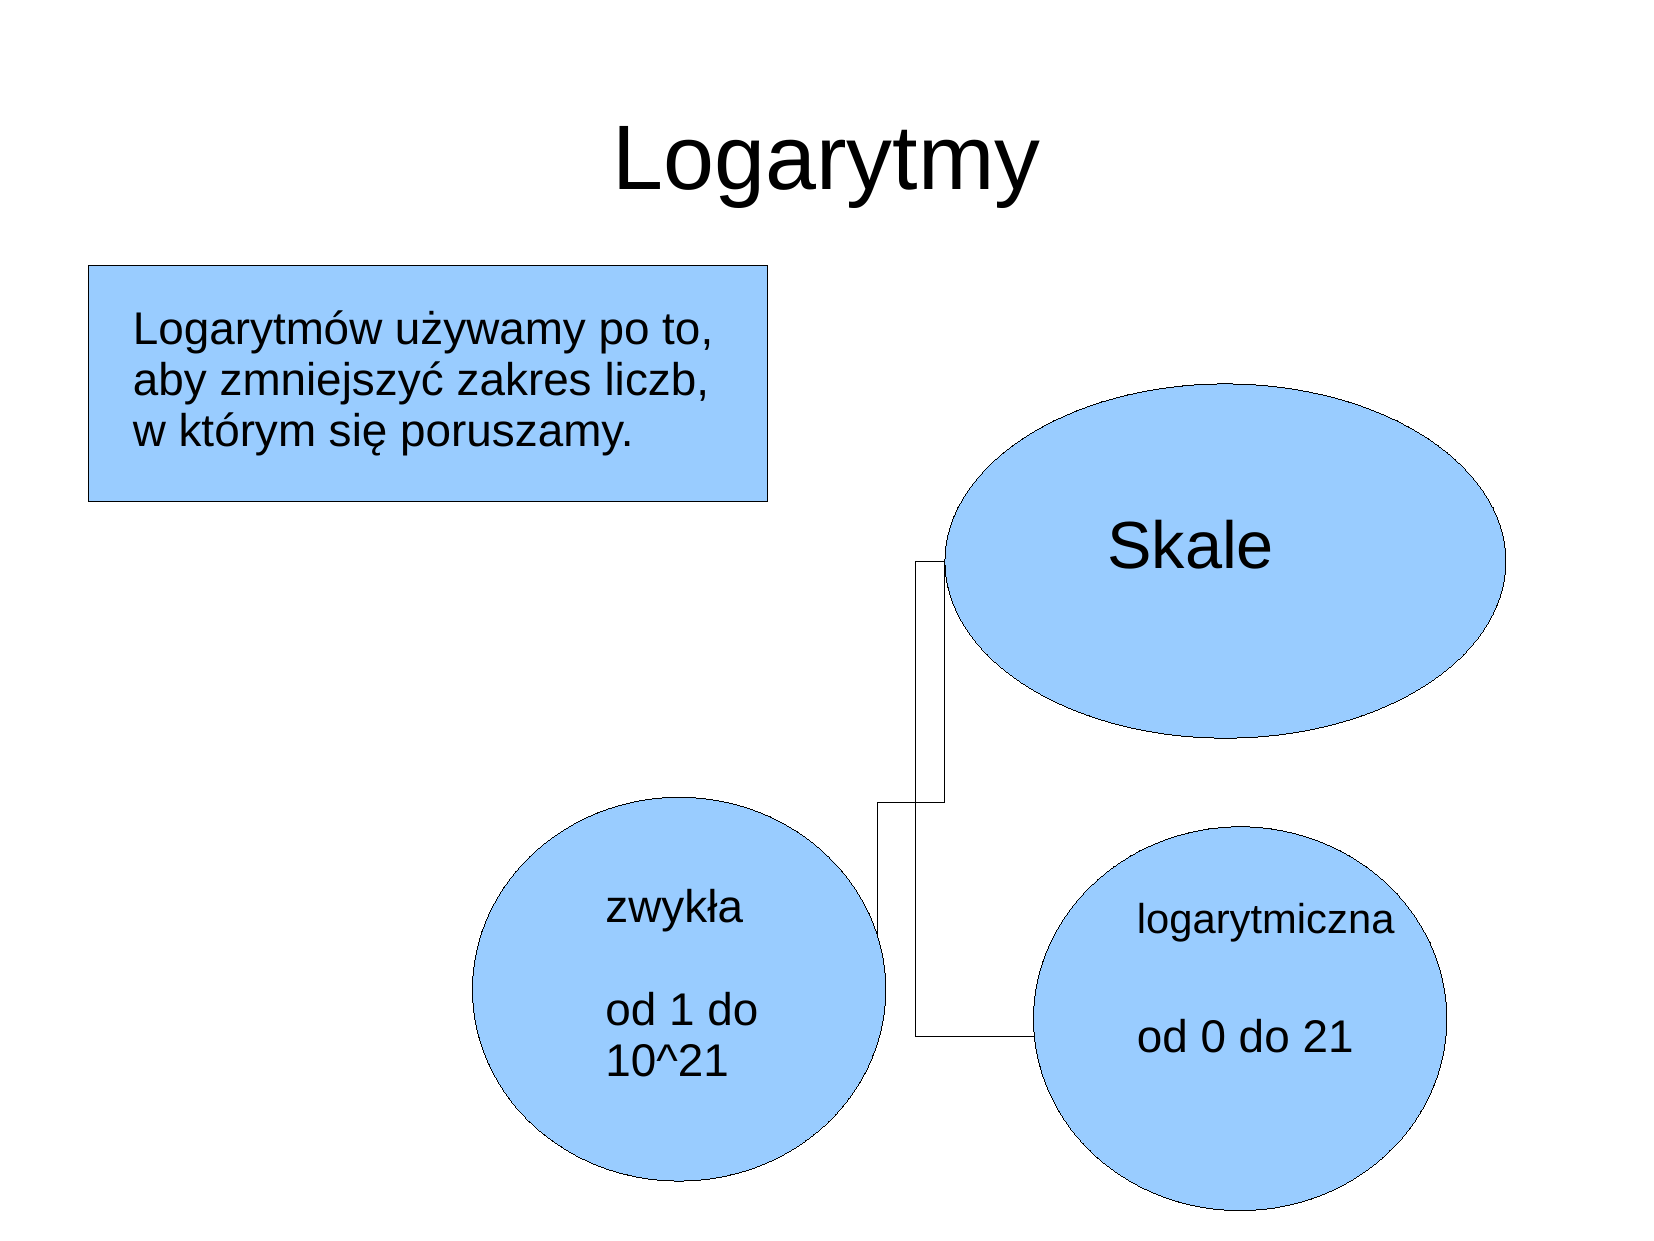

# Logarytmy
Logarytmów używamy po to, aby zmniejszyć zakres liczb, w którym się poruszamy.
Skale
zwykła
od 1 do 10^21
logarytmiczna
od 0 do 21